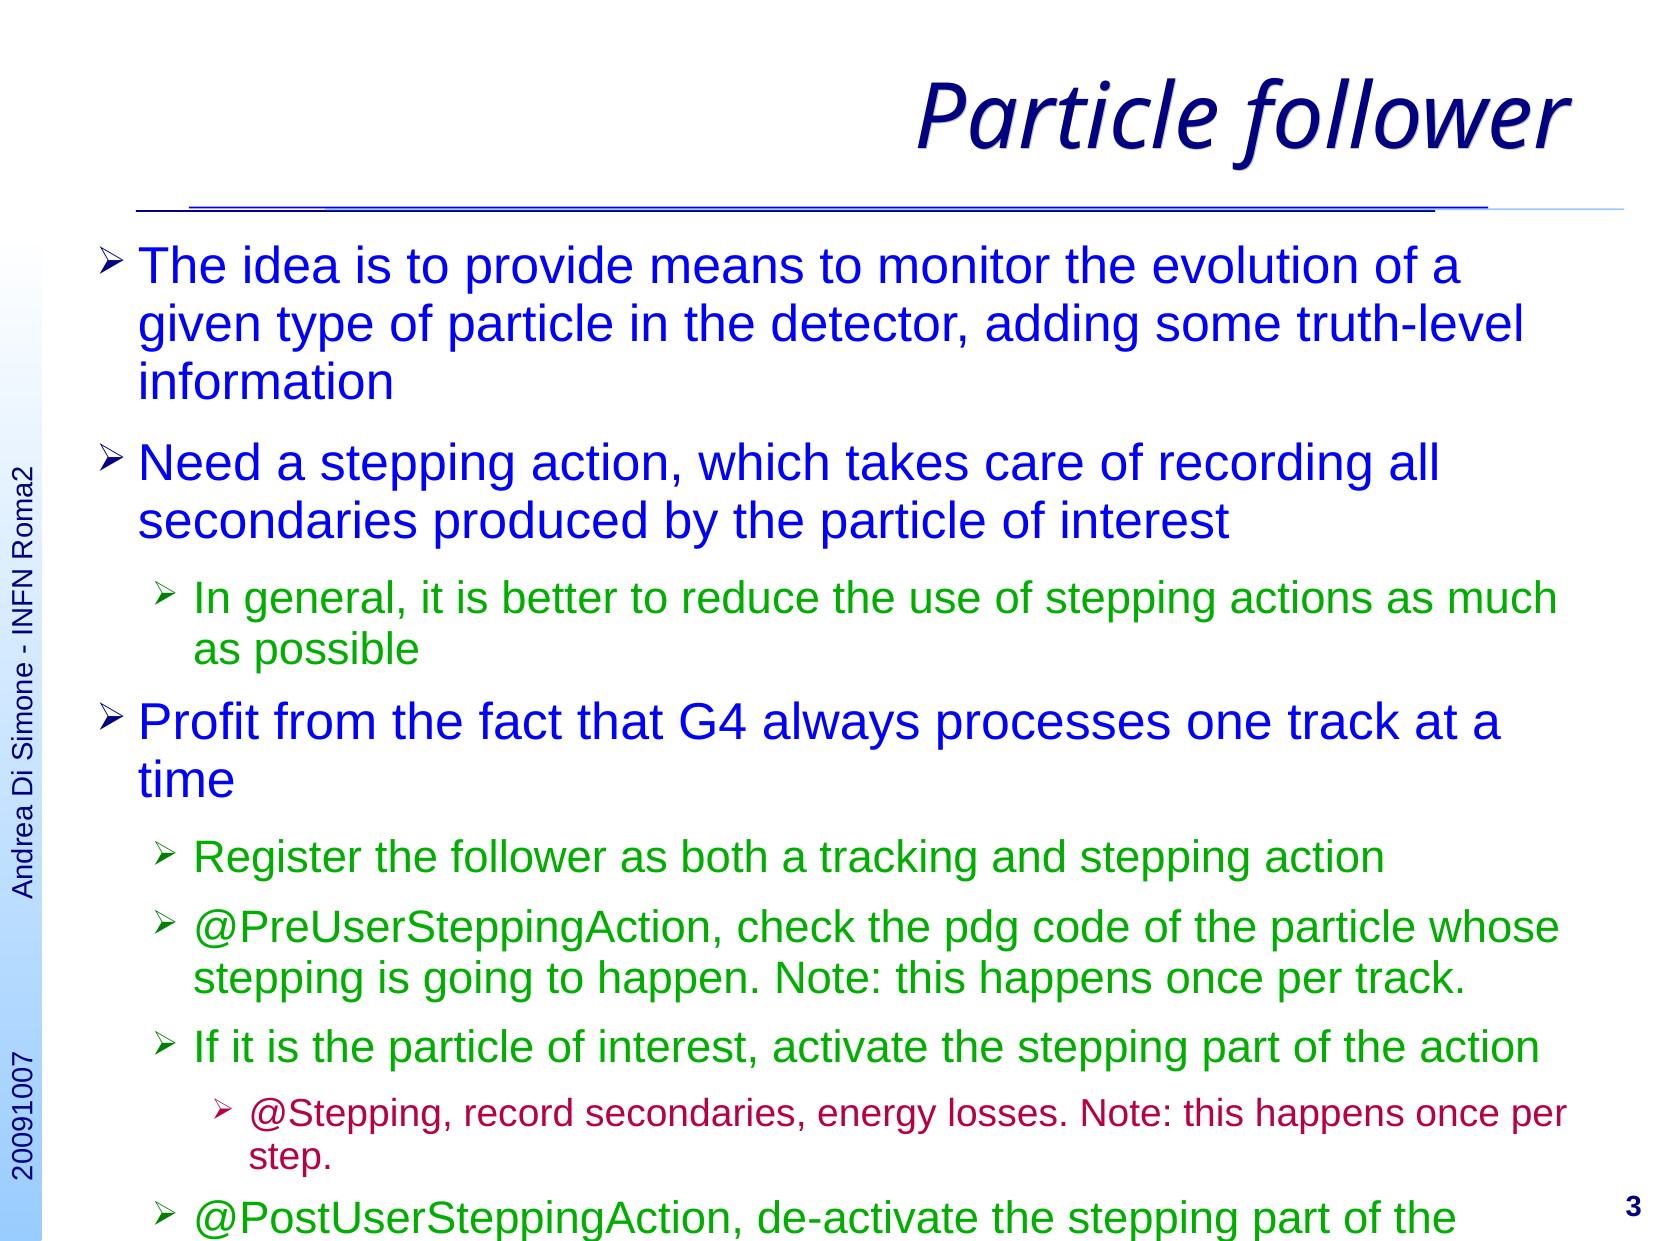

# Particle follower
The idea is to provide means to monitor the evolution of a given type of particle in the detector, adding some truth-level information
Need a stepping action, which takes care of recording all secondaries produced by the particle of interest
In general, it is better to reduce the use of stepping actions as much as possible
Profit from the fact that G4 always processes one track at a time
Register the follower as both a tracking and stepping action
@PreUserSteppingAction, check the pdg code of the particle whose stepping is going to happen. Note: this happens once per track.
If it is the particle of interest, activate the stepping part of the action
@Stepping, record secondaries, energy losses. Note: this happens once per step.
@PostUserSteppingAction, de-activate the stepping part of the action
This way we avoid the overhead of calling the stepping action for non interesting particles
Alternative would be to always execute the stepping part, and check there the pdg code of the particle
Andrea Di Simone - INFN Roma2
20091007
3